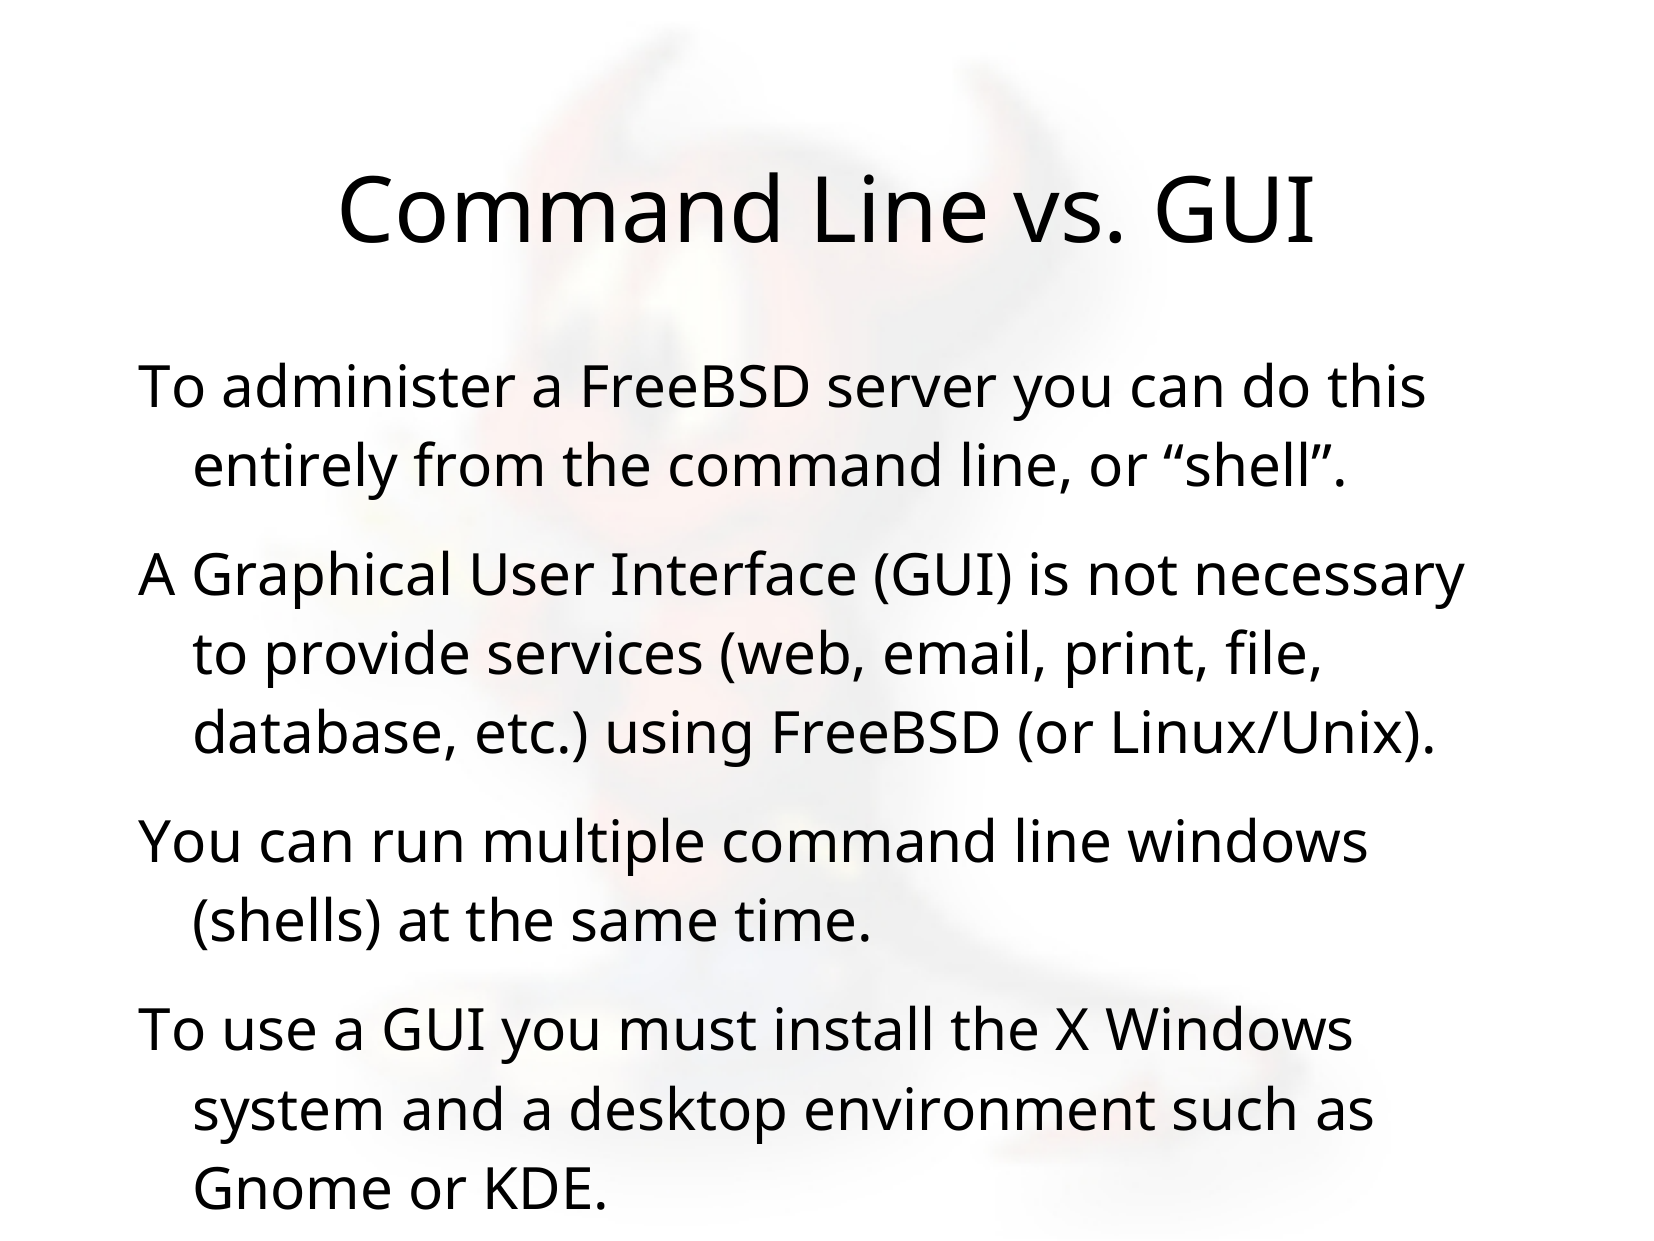

# Command Line vs. GUI
To administer a FreeBSD server you can do this entirely from the command line, or “shell”.
A Graphical User Interface (GUI) is not necessary to provide services (web, email, print, file, database, etc.) using FreeBSD (or Linux/Unix).
You can run multiple command line windows (shells) at the same time.
To use a GUI you must install the X Windows system and a desktop environment such as Gnome or KDE.